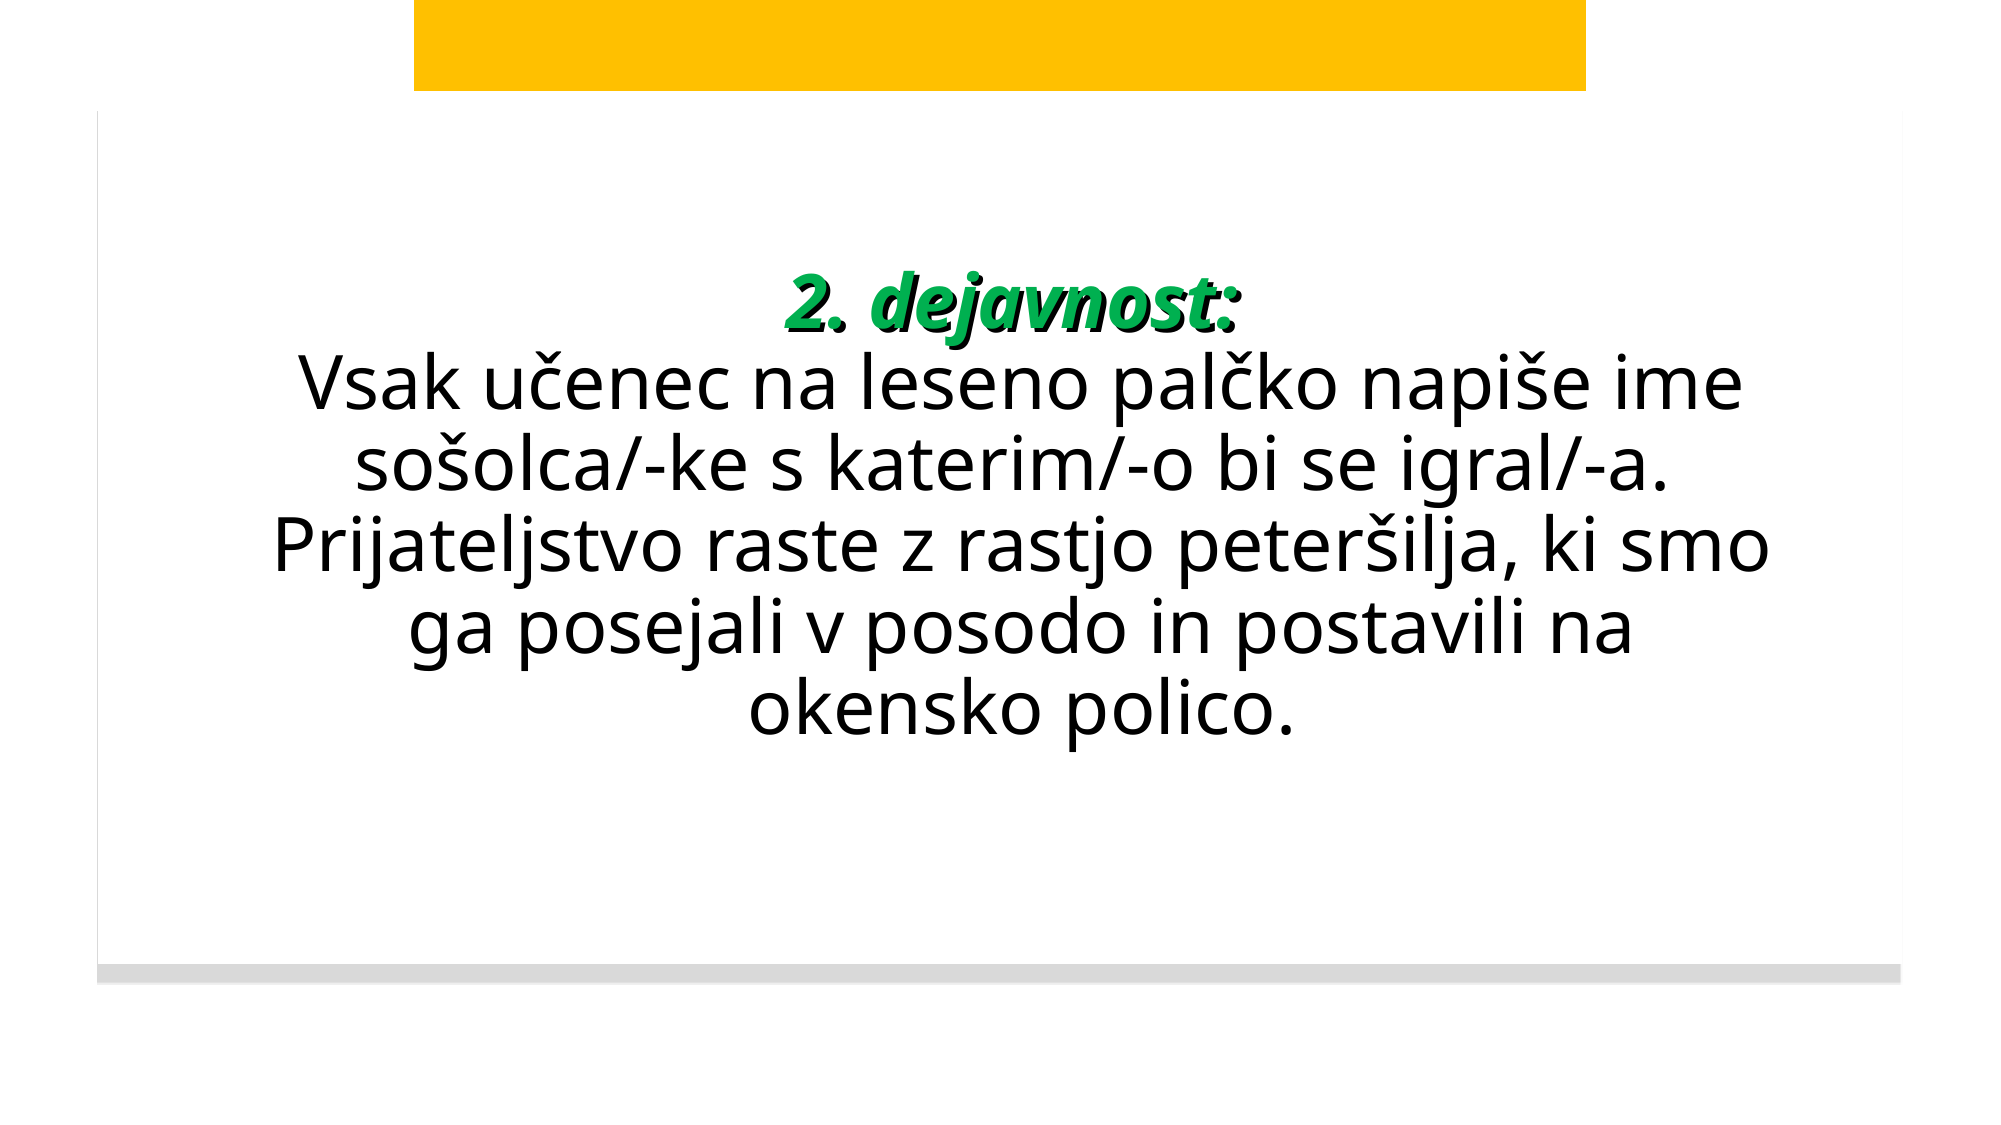

# 2. dejavnost: Vsak učenec na leseno palčko napiše ime sošolca/-ke s katerim/-o bi se igral/-a. Prijateljstvo raste z rastjo peteršilja, ki smo ga posejali v posodo in postavili na okensko polico.